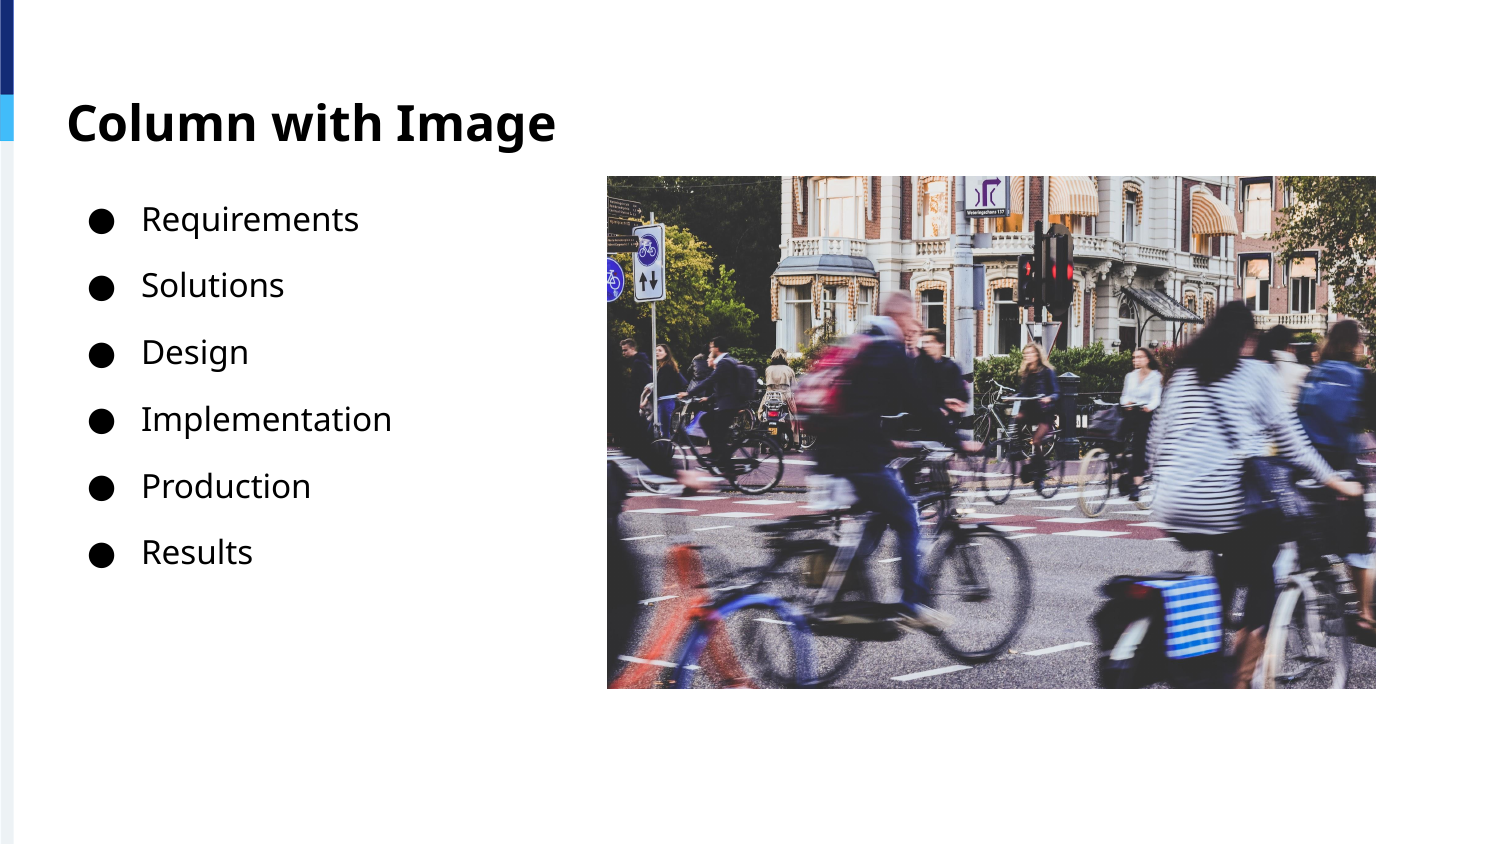

# Column with Image
Requirements
Solutions
Design
Implementation
Production
Results